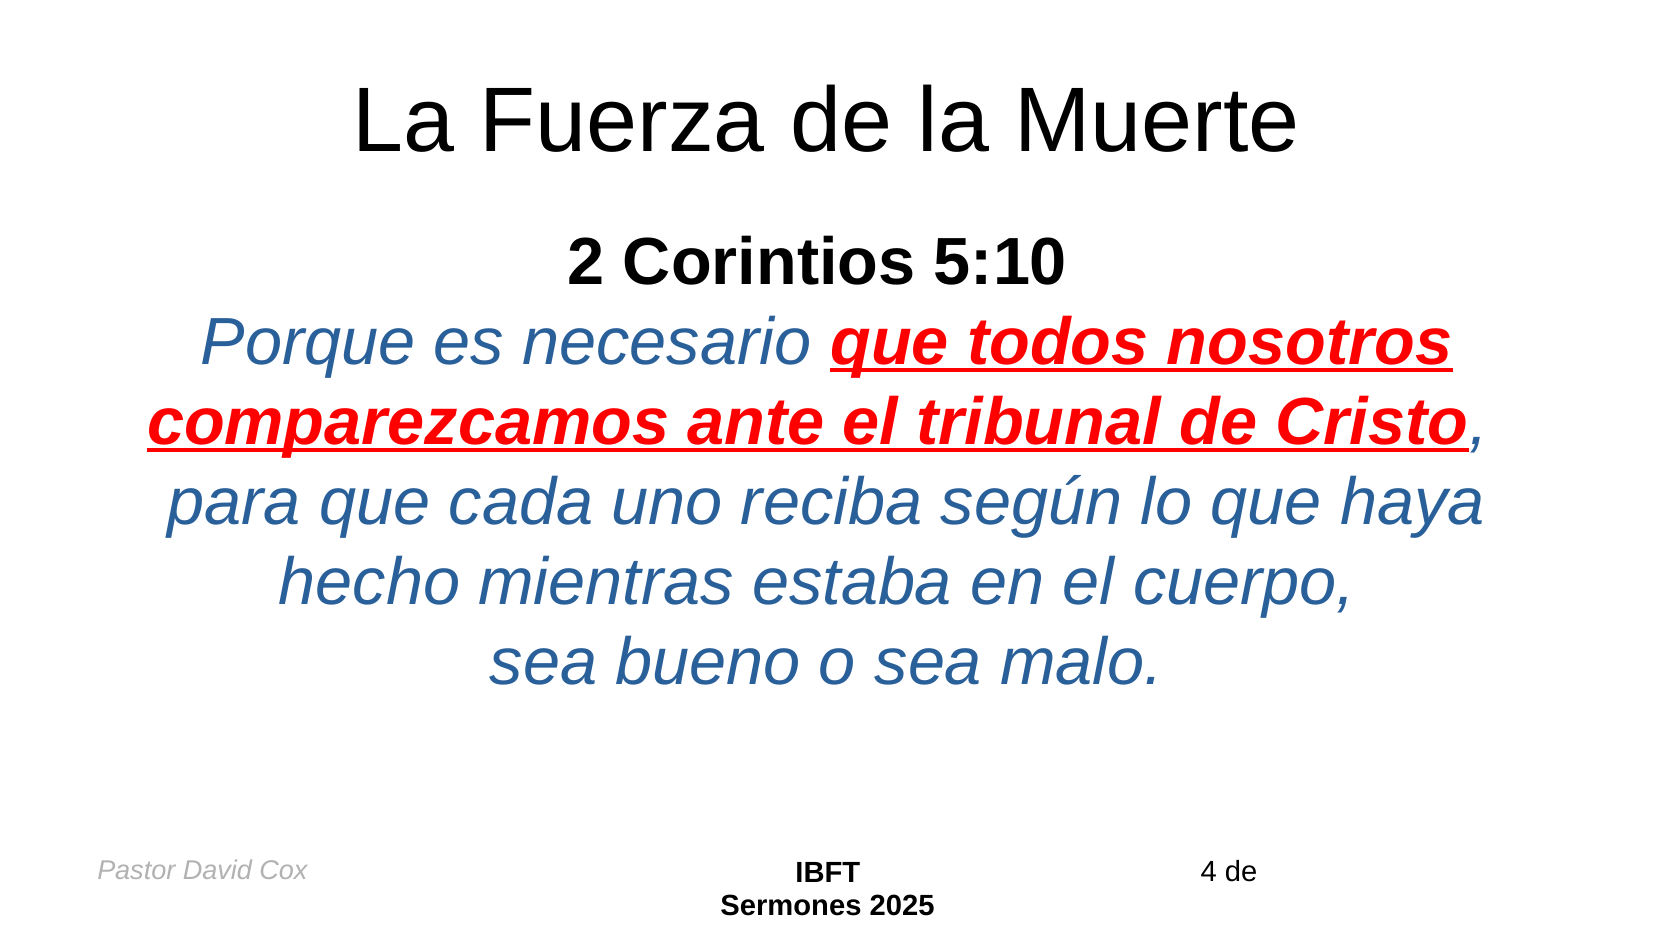

# La Fuerza de la Muerte
2 Corintios 5:10
Porque es necesario que todos nosotros comparezcamos ante el tribunal de Cristo,
para que cada uno reciba según lo que haya hecho mientras estaba en el cuerpo,
sea bueno o sea malo.